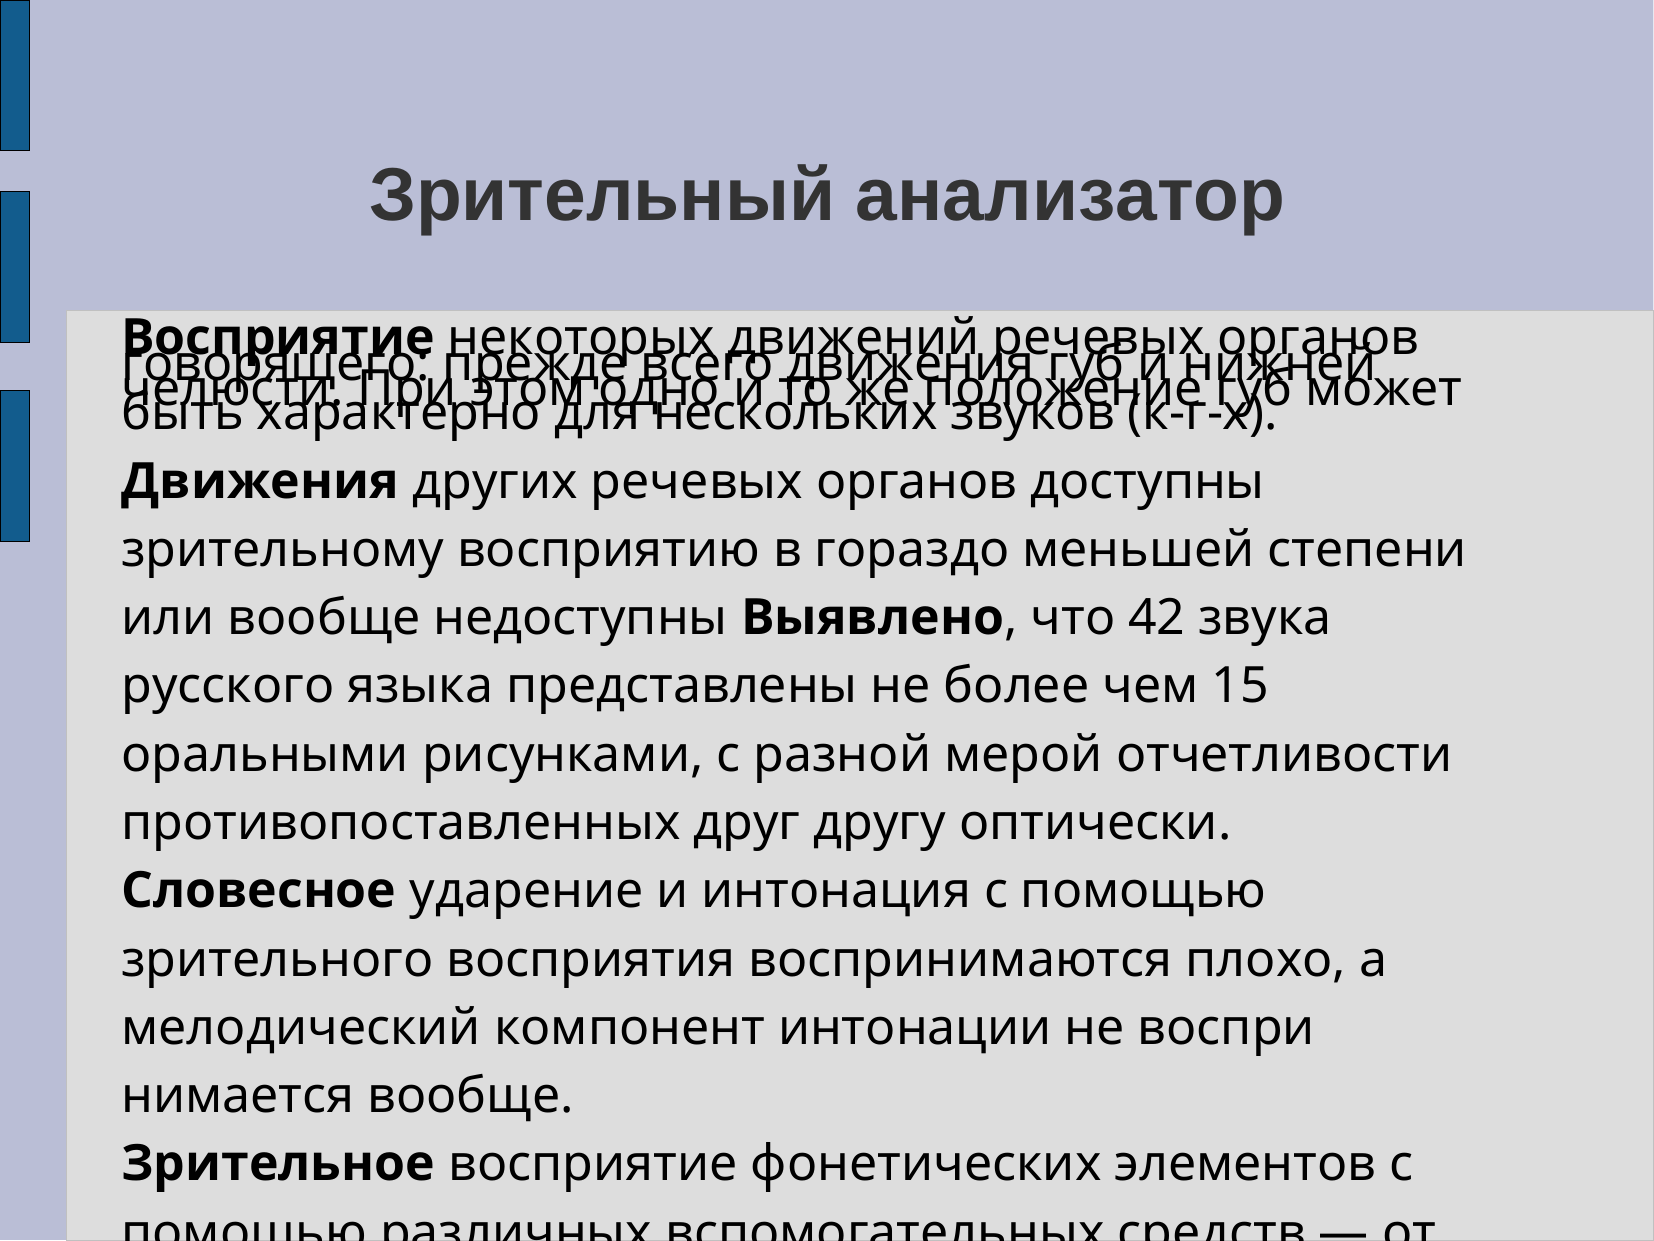

# Зрительный анализатор
Восприятие некоторых движений речевых органов говорящего: прежде всего движения губ и нижней челюсти. При этом одно и то же положение губ может быть характерно для нескольких звуков (к-г-х).
Движения других речевых органов доступны зрительному восприятию в гораздо меньшей степени или вообще недоступны Выявлено, что 42 звука русского языка представлены не более чем 15 оральными рисунками, с разной мерой отчетливости противопоставленных друг другу оптически.
Словесное ударение и интонация с помощью зрительного восприятия воспринимаются плохо, а мелодический компонент интонации не воспри нимается вообще.
Зрительное восприятие фонетических элементов с помощью различных вспомогательных средств — от самых простых пособий до специальных компьютерных программ.